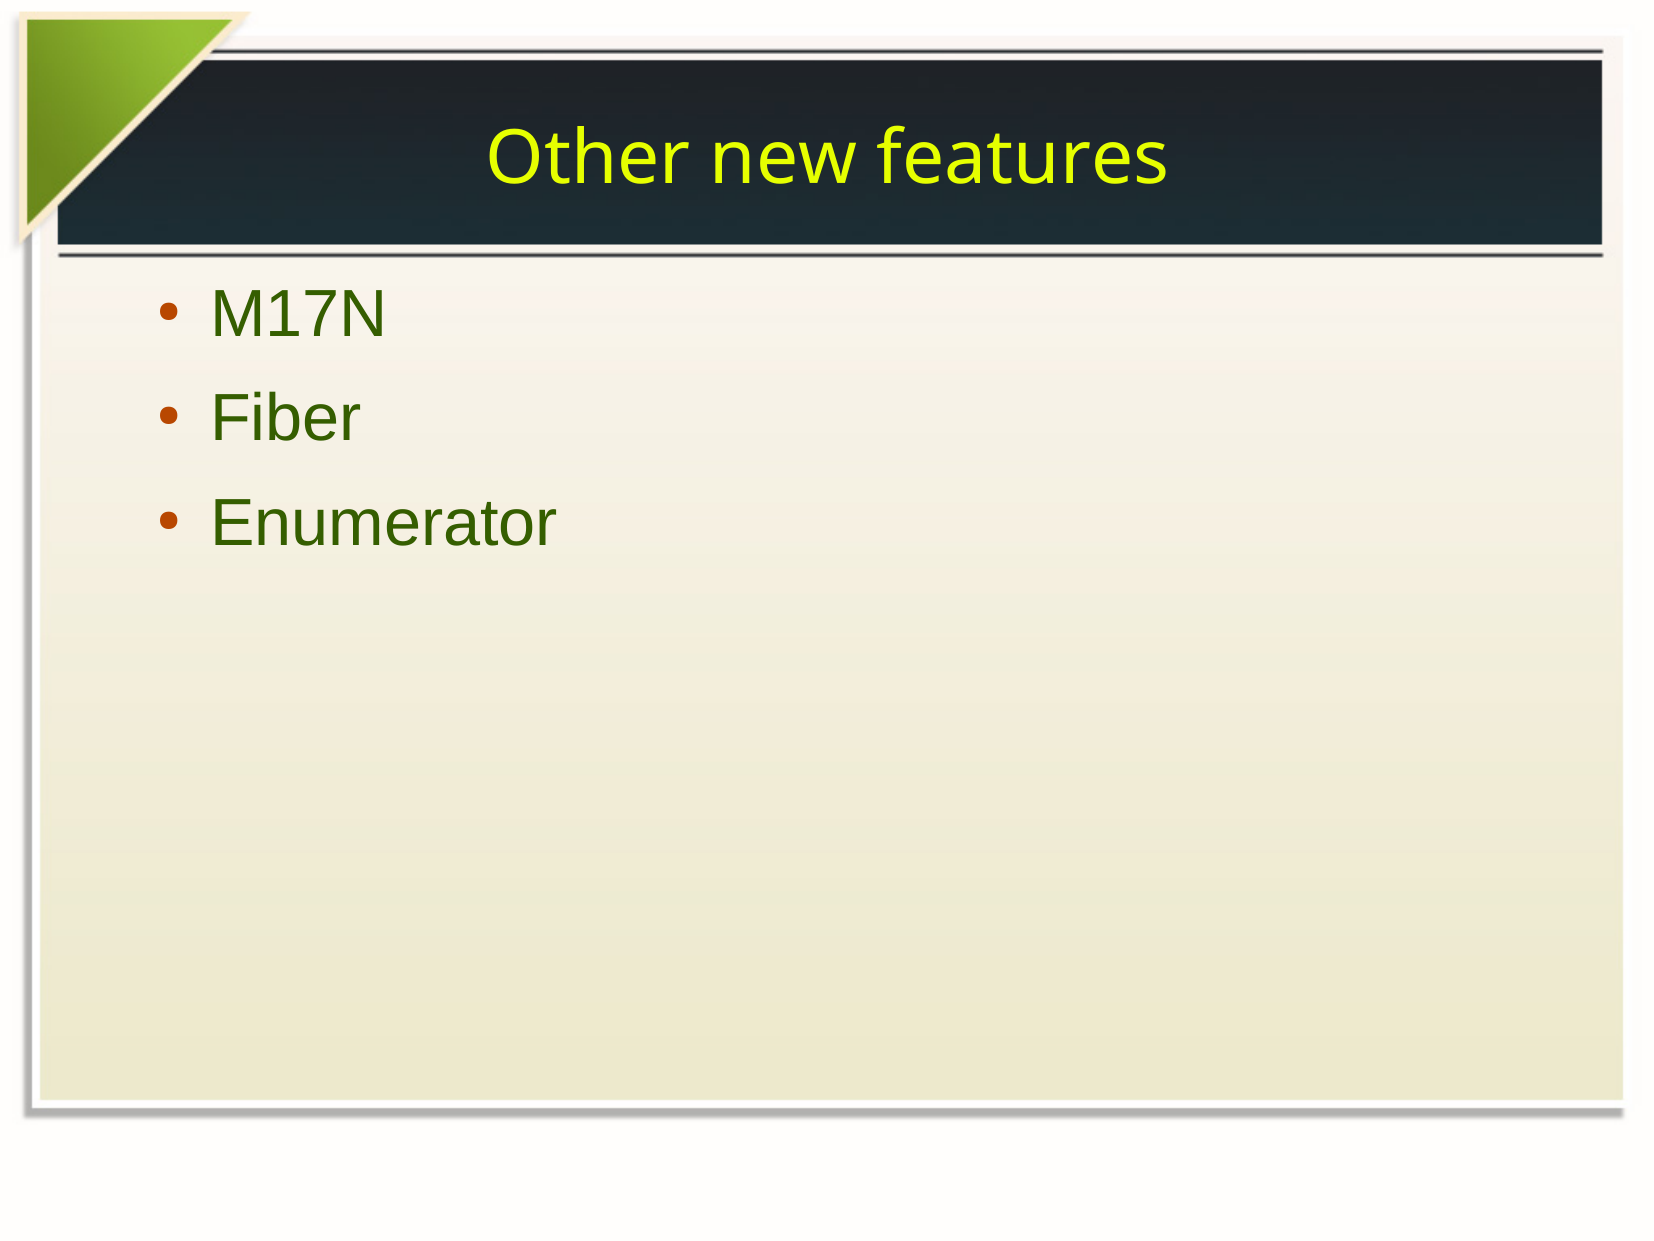

# Other new features
M17N
Fiber
Enumerator